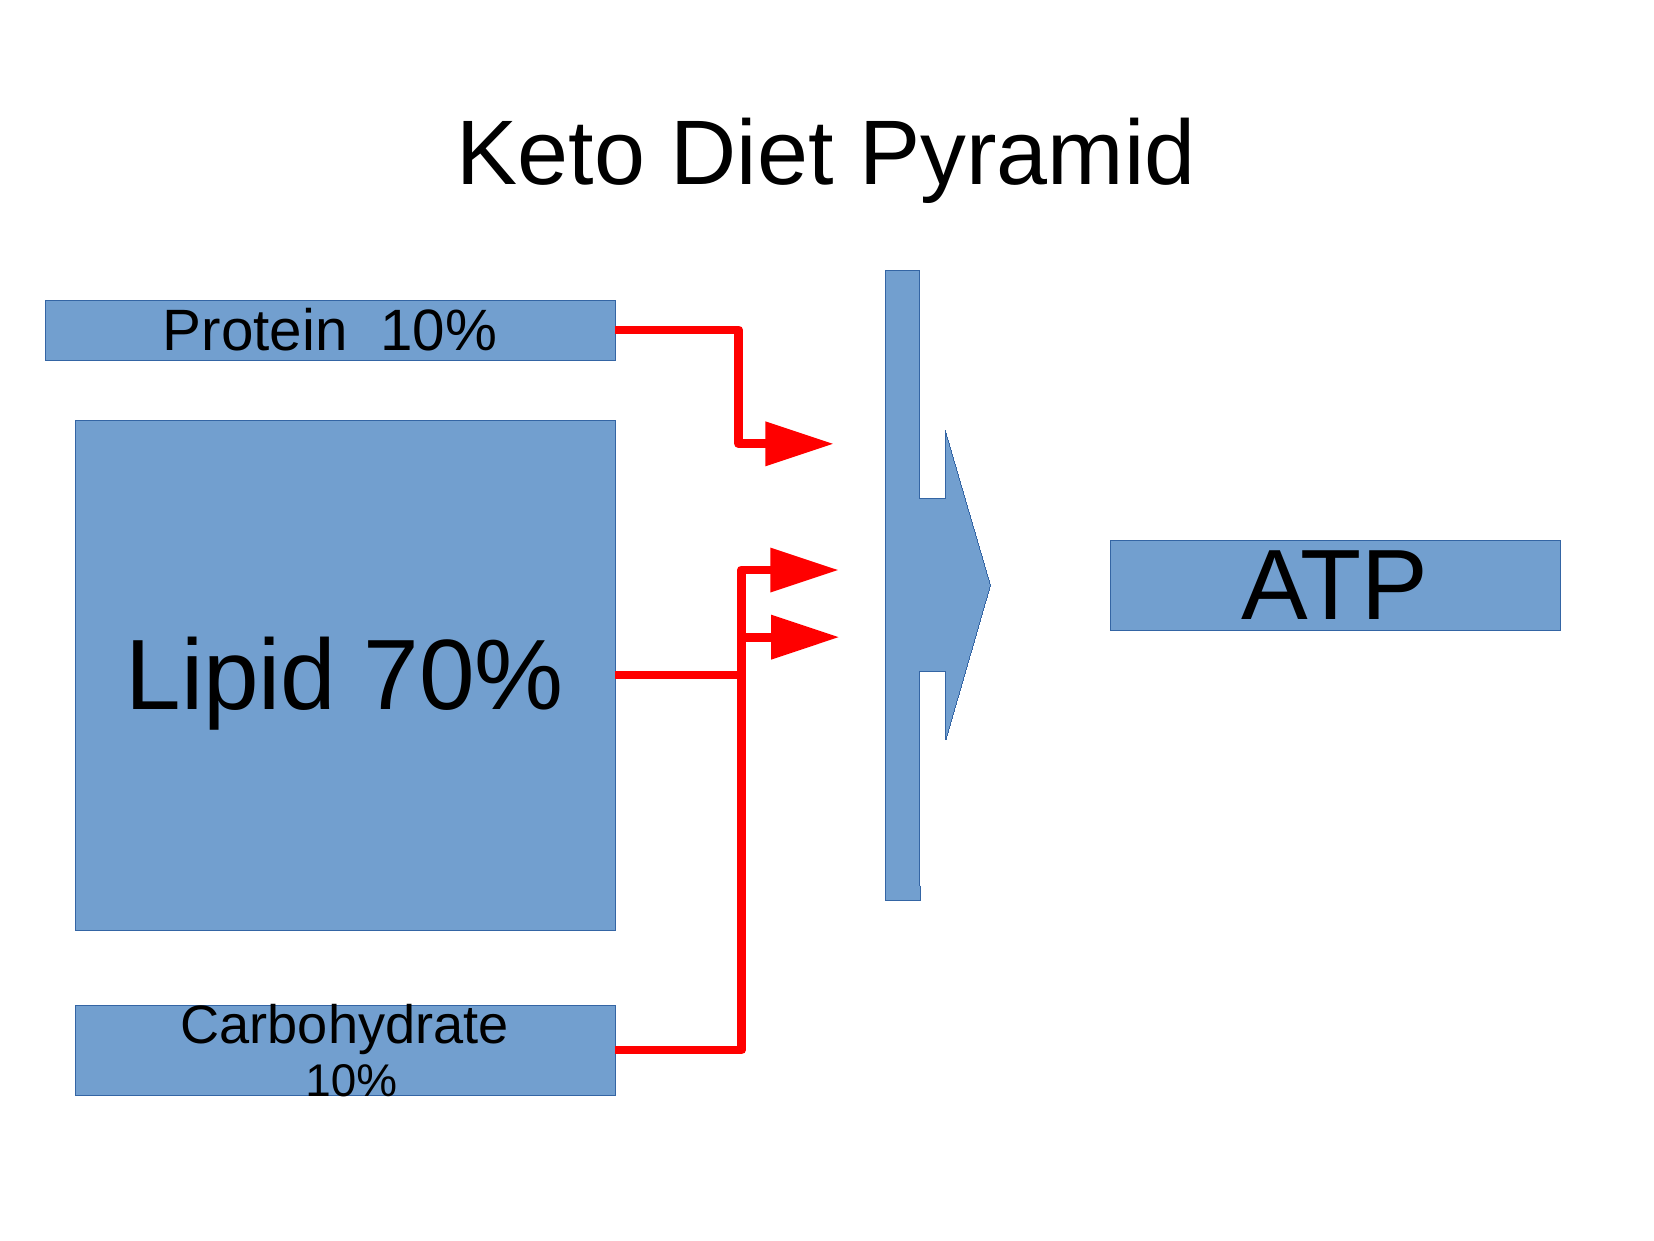

# Keto Diet Pyramid
Protein 10%
Lipid 70%
ATP
Carbohydrate
 10%